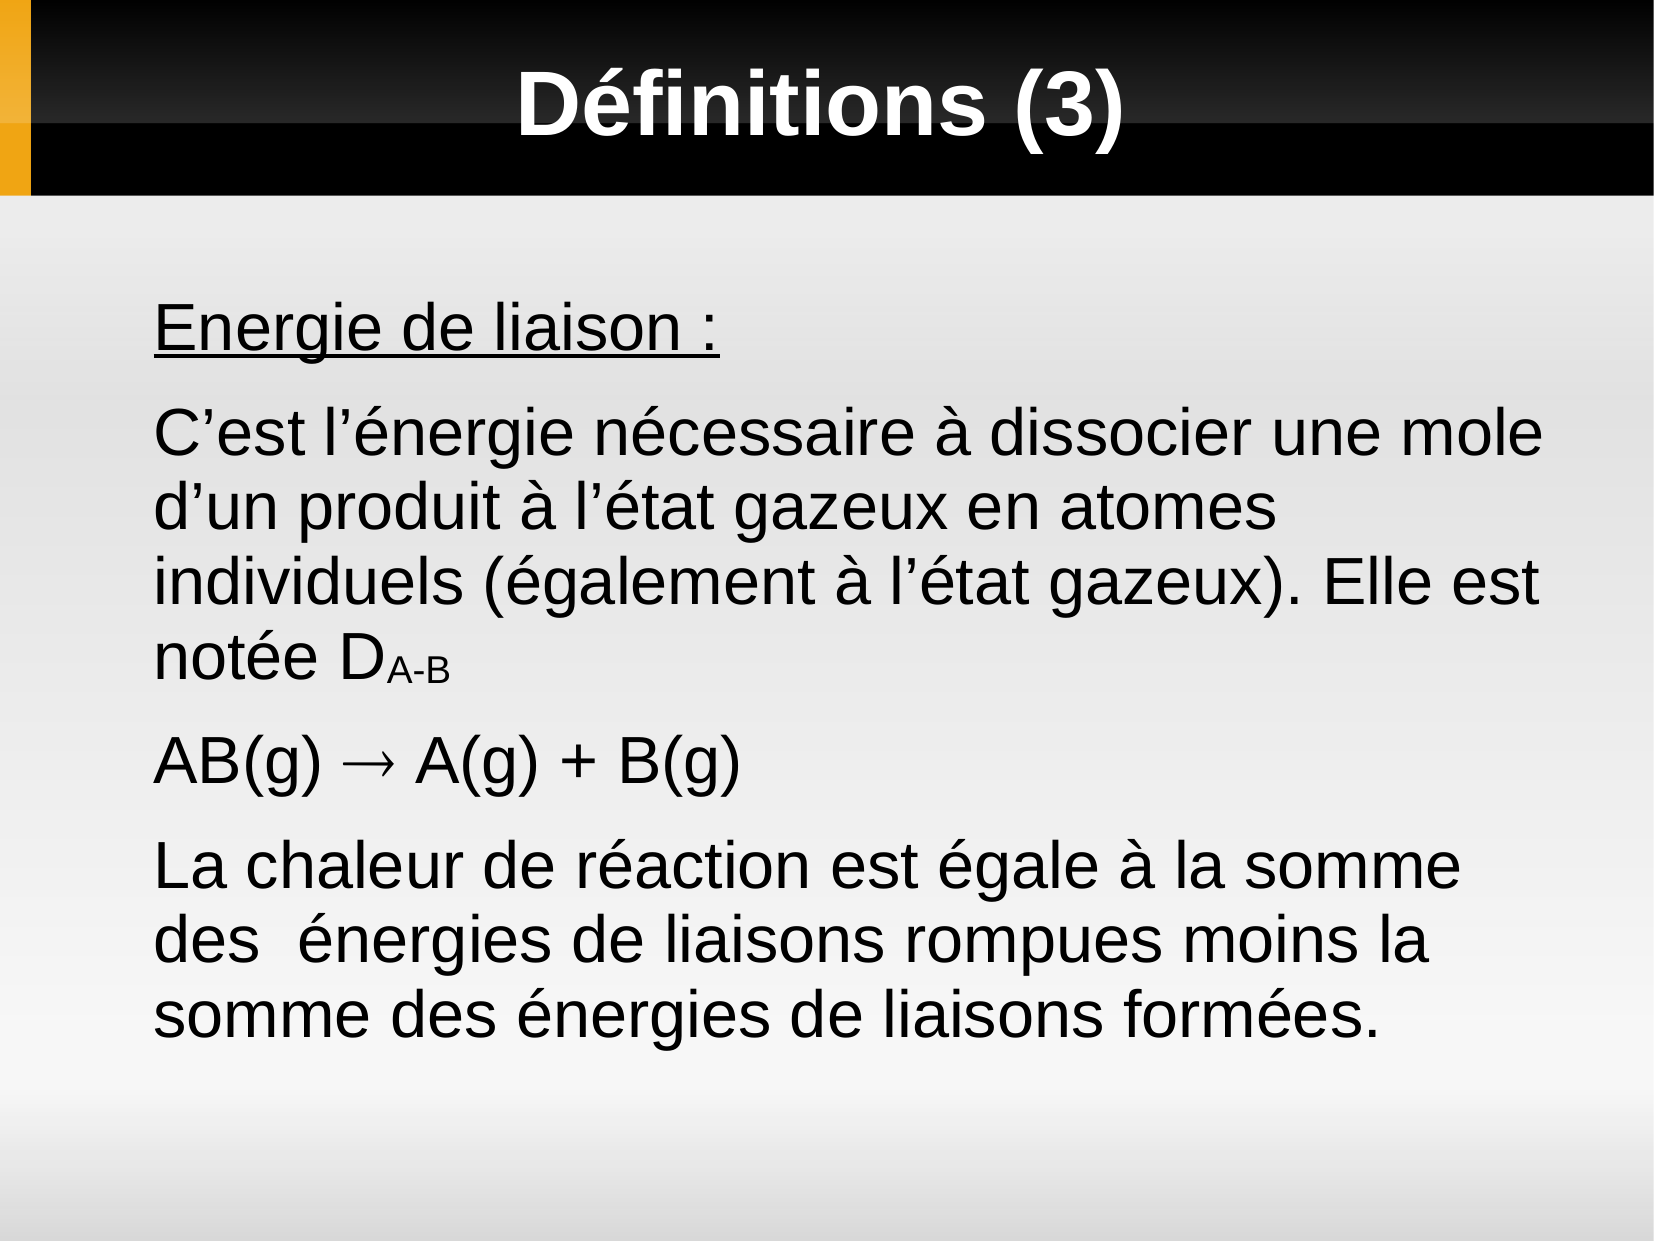

# Définitions (3)
Energie de liaison :
C’est l’énergie nécessaire à dissocier une mole d’un produit à l’état gazeux en atomes individuels (également à l’état gazeux). Elle est notée DA-B
AB(g) ® A(g) + B(g)
La chaleur de réaction est égale à la somme des énergies de liaisons rompues moins la somme des énergies de liaisons formées.